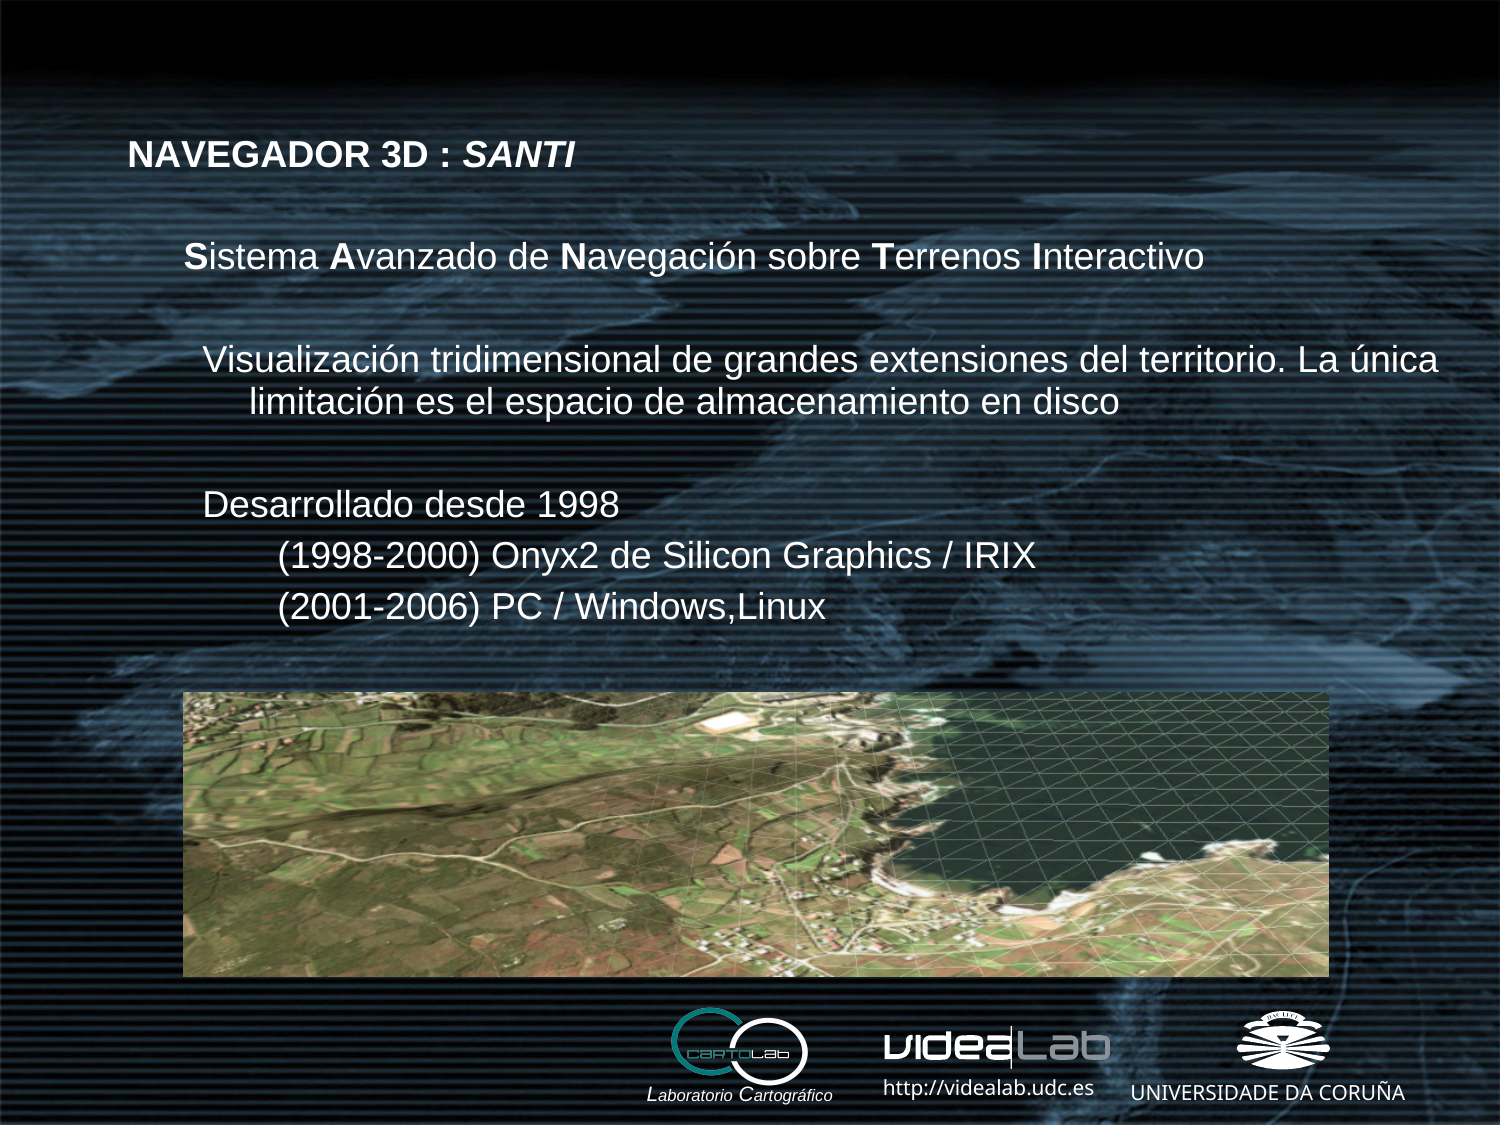

# NAVEGADOR 3D : SANTI
	Sistema Avanzado de Navegación sobre Terrenos Interactivo
Visualización tridimensional de grandes extensiones del territorio. La única limitación es el espacio de almacenamiento en disco
Desarrollado desde 1998
		(1998-2000) Onyx2 de Silicon Graphics / IRIX
		(2001-2006) PC / Windows,Linux